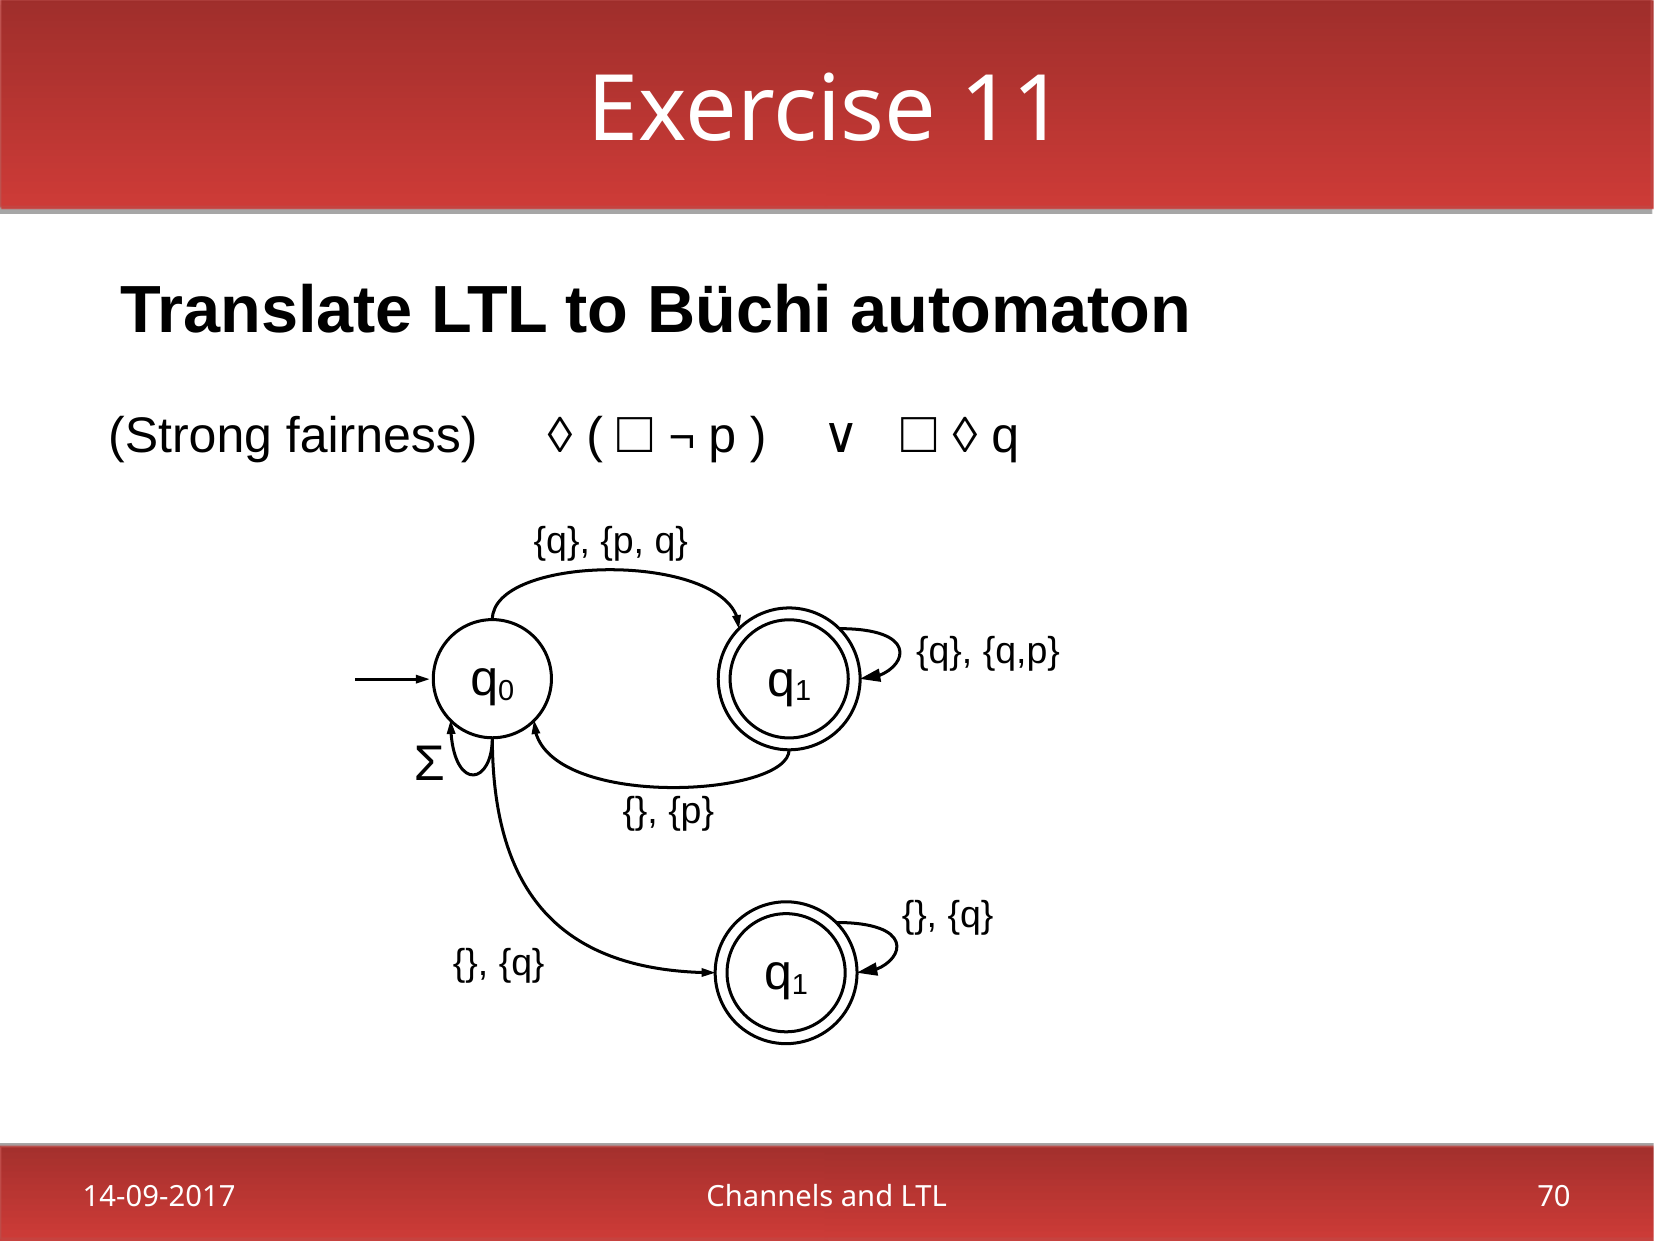

# Exercise 11
Translate LTL to Büchi automaton
(Strong fairness) ◊ ( □ ¬ p ) ∨ □ ◊ q
{q}, {p, q}
q0
q1
{q}, {q,p}
Σ
{}, {p}
{}, {q}
q1
{}, {q}
14-09-2017
Channels and LTL
70